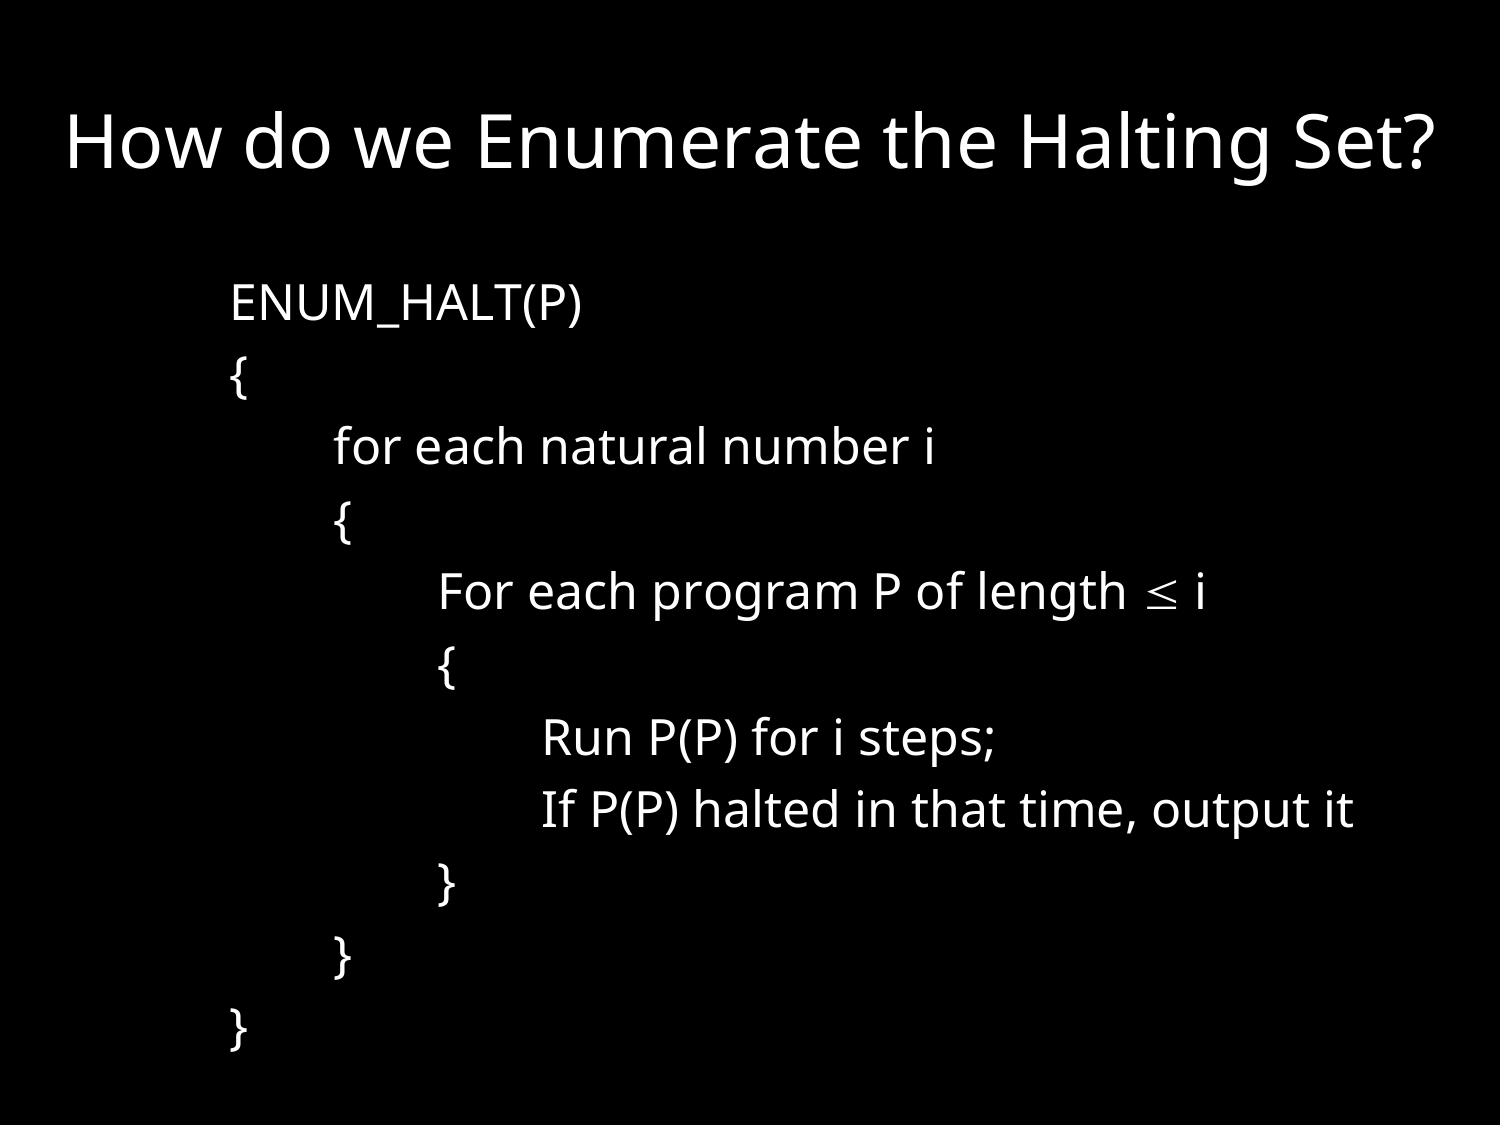

How do we Enumerate the Halting Set?
ENUM_HALT(P)
{
 for each natural number i
 {
 For each program P of length ≤ i
 {
 Run P(P) for i steps;
 If P(P) halted in that time, output it
 }
 }
}